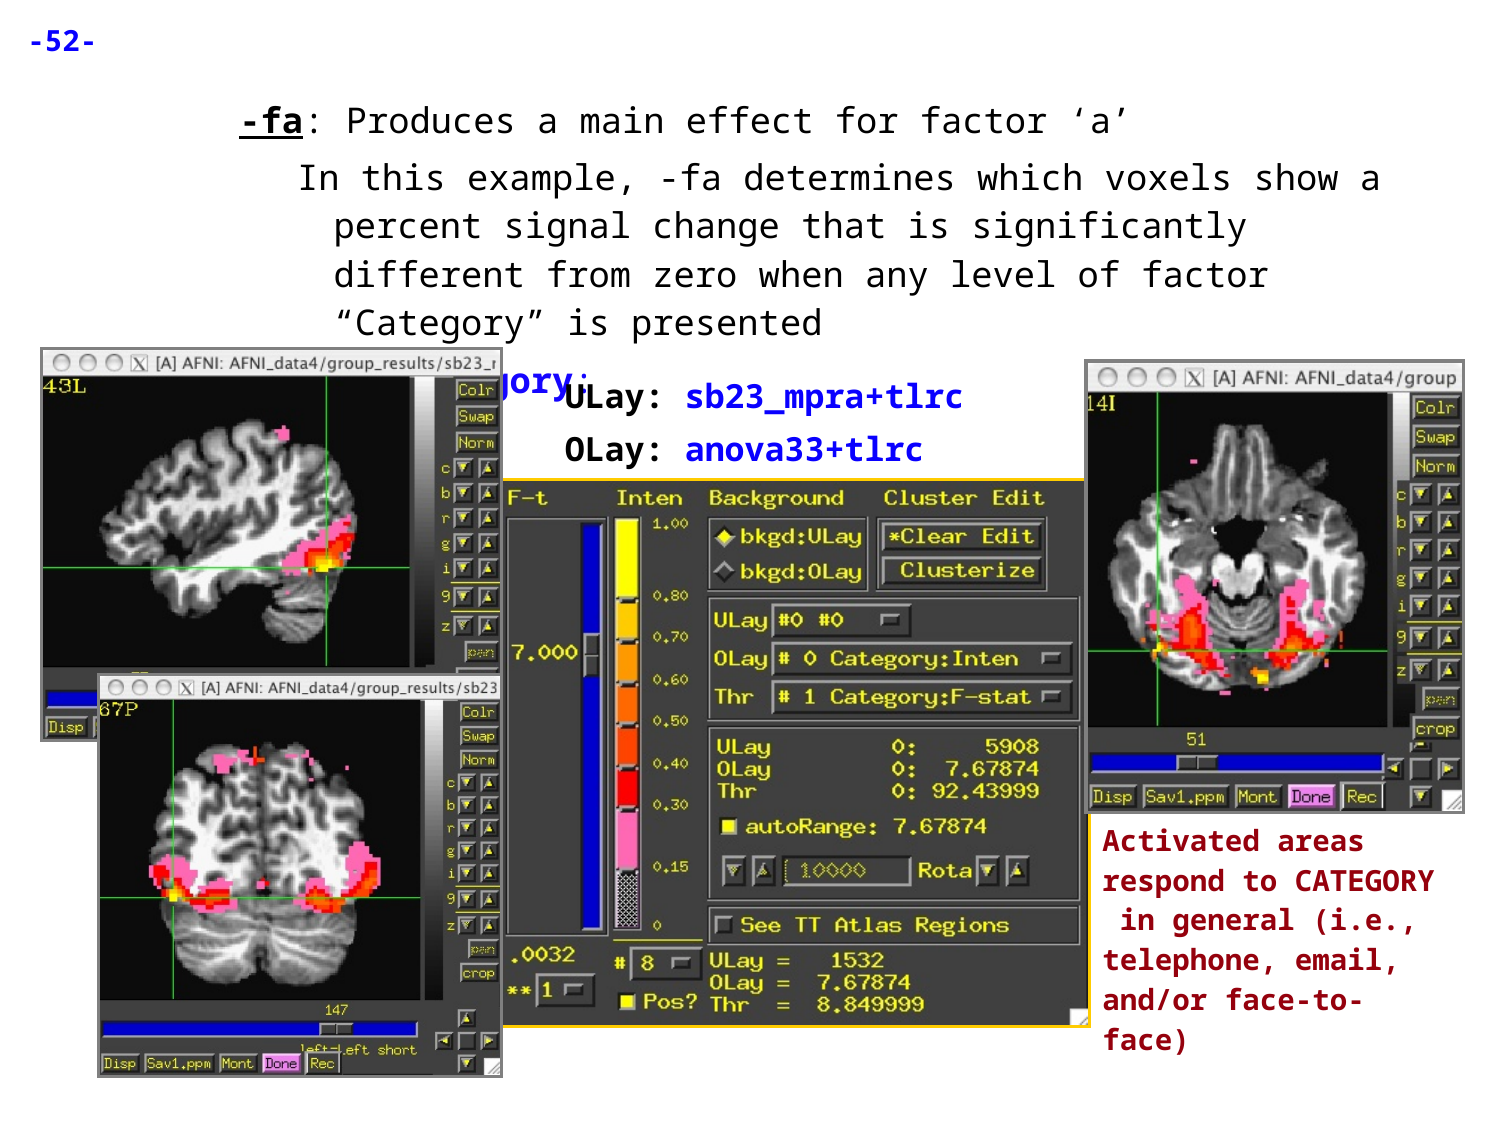

# -fa: Produces a main effect for factor ‘a’
In this example, -fa determines which voxels show a percent signal change that is significantly different from zero when any level of factor “Category” is presented
 -fa Category:
ULay: sb23_mpra+tlrc
OLay: anova33+tlrc
Activated areas respond to CATEGORY in general (i.e., telephone, email, and/or face-to-face)